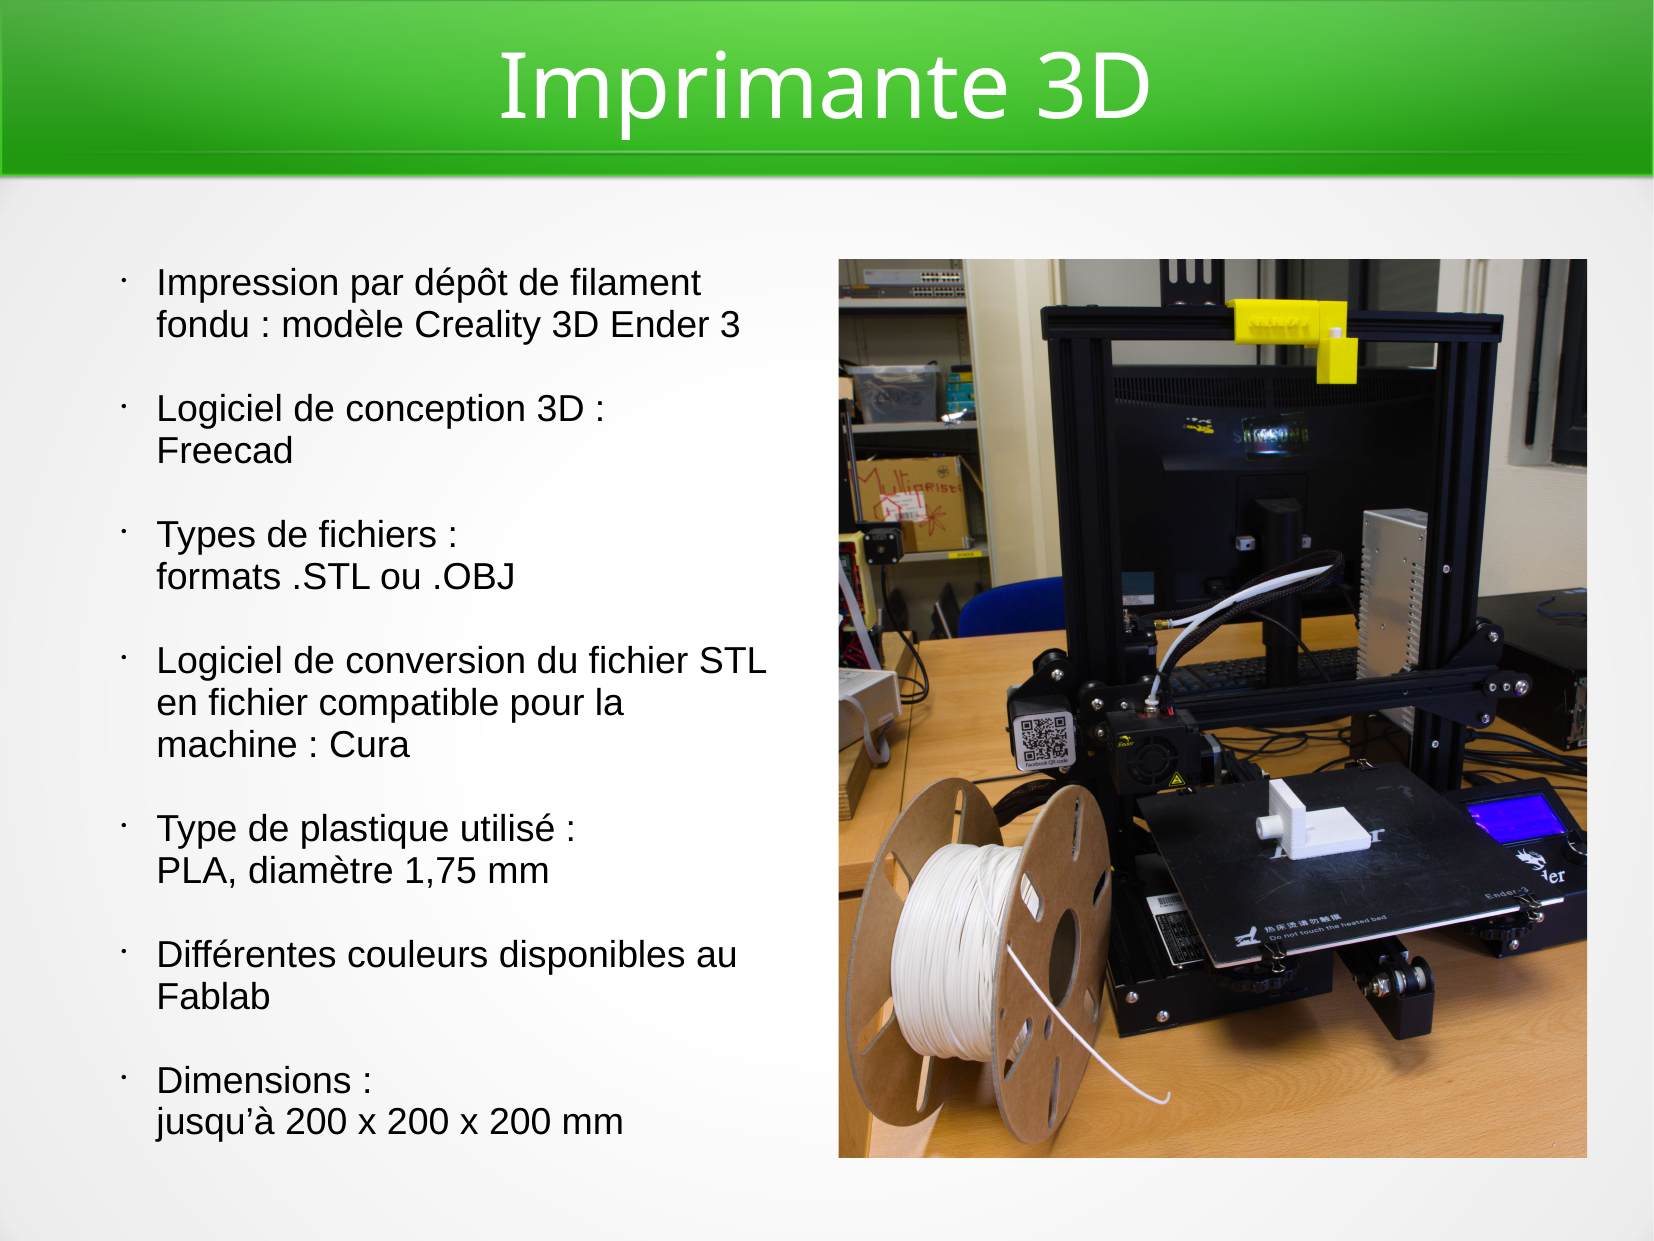

# Imprimante 3D
Impression par dépôt de filament fondu : modèle Creality 3D Ender 3
Logiciel de conception 3D :
Freecad
Types de fichiers :
formats .STL ou .OBJ
Logiciel de conversion du fichier STL en fichier compatible pour la machine : Cura
Type de plastique utilisé :
PLA, diamètre 1,75 mm
Différentes couleurs disponibles au Fablab
Dimensions :
jusqu’à 200 x 200 x 200 mm